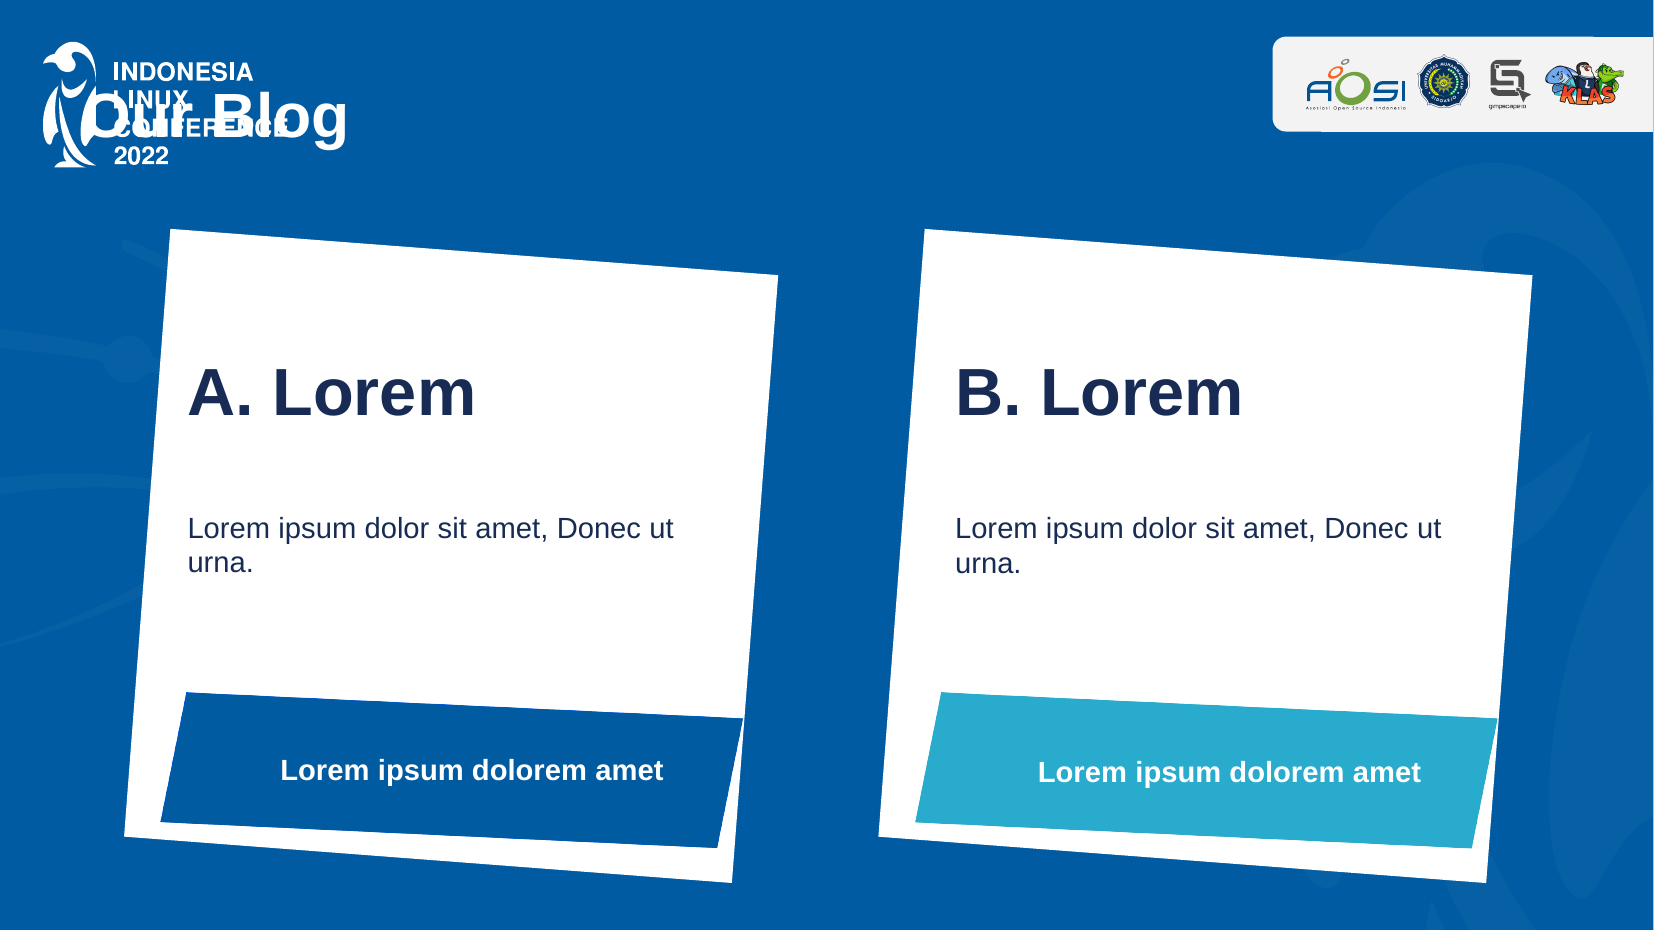

Our Blog
A. Lorem
Lorem ipsum dolor sit amet, Donec ut urna.
B. Lorem
Lorem ipsum dolor sit amet, Donec ut urna.
Lorem ipsum dolorem amet
Lorem ipsum dolorem amet